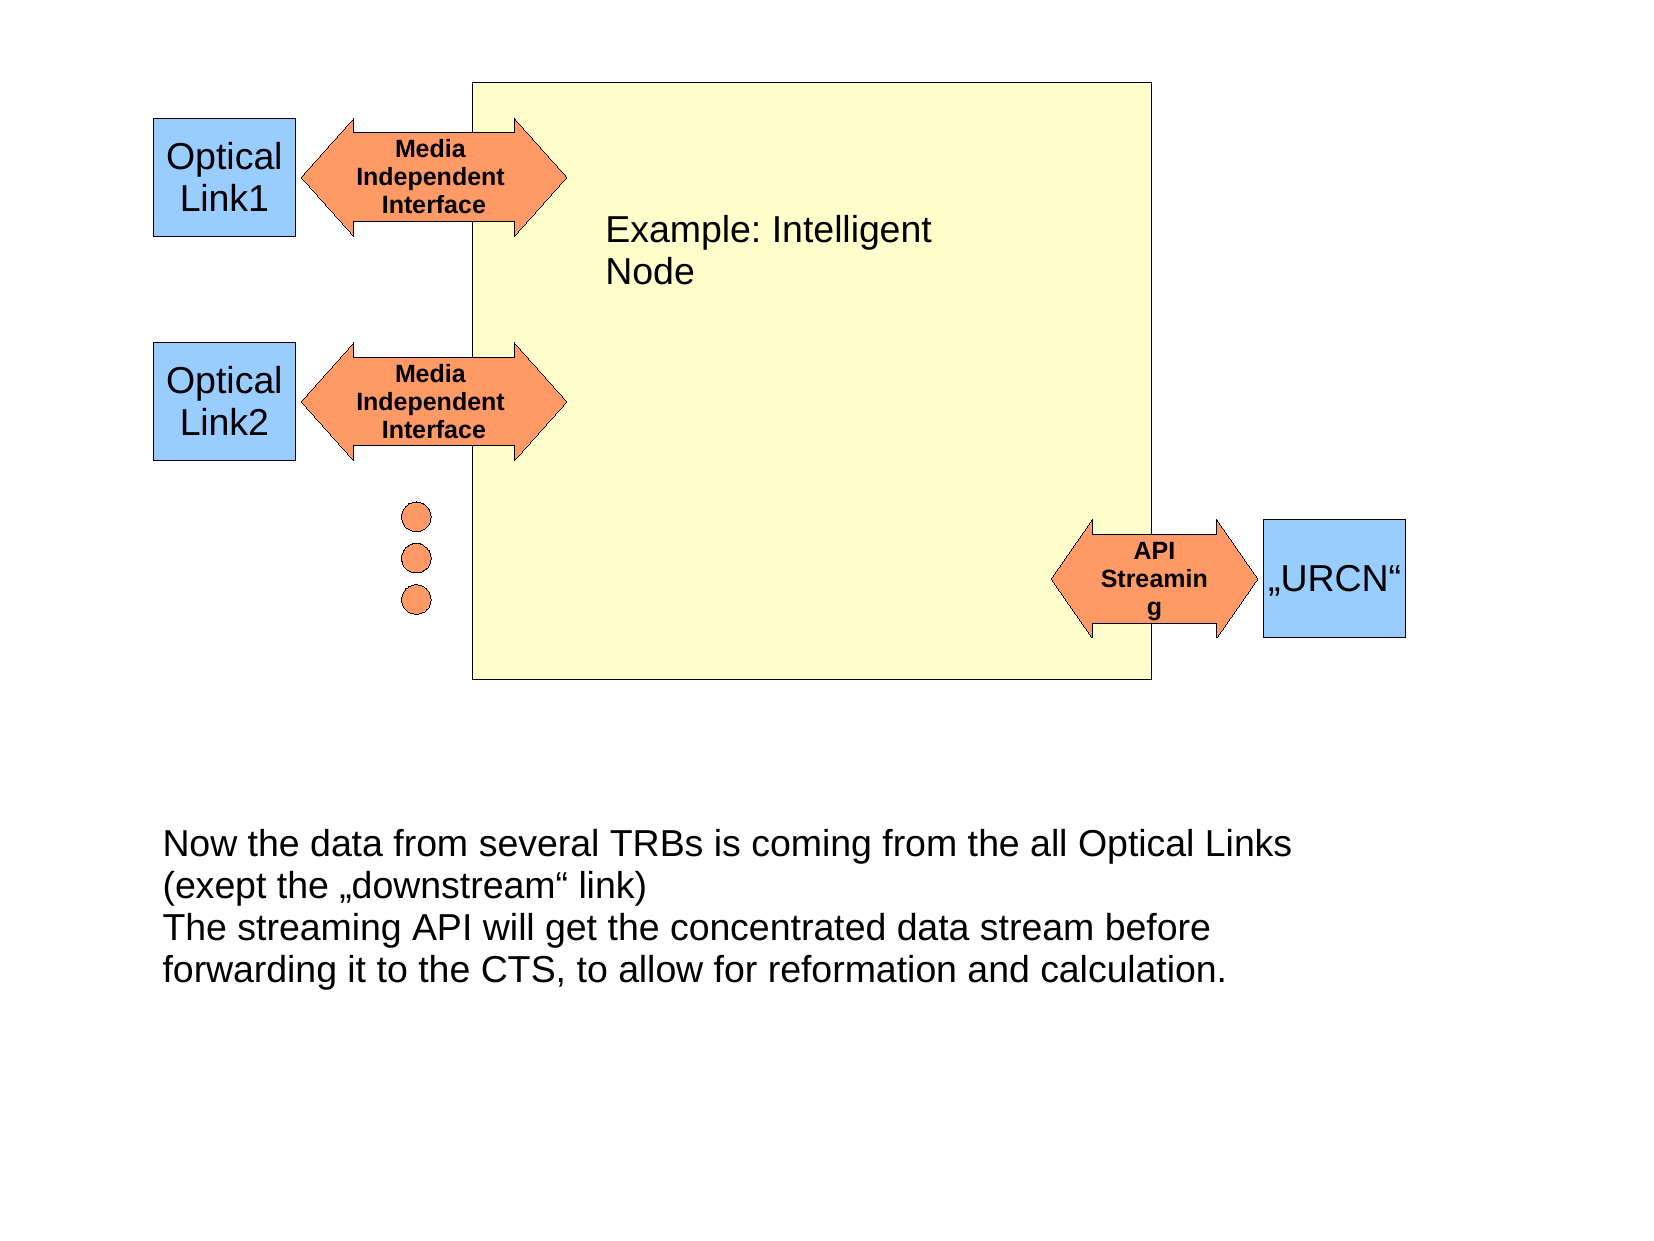

Optical
Link1
Media
Independent
Interface
Example: Intelligent Node
Optical
Link2
Media
Independent
Interface
API
Streaming
„URCN“
Now the data from several TRBs is coming from the all Optical Links (exept the „downstream“ link)
The streaming API will get the concentrated data stream before forwarding it to the CTS, to allow for reformation and calculation.